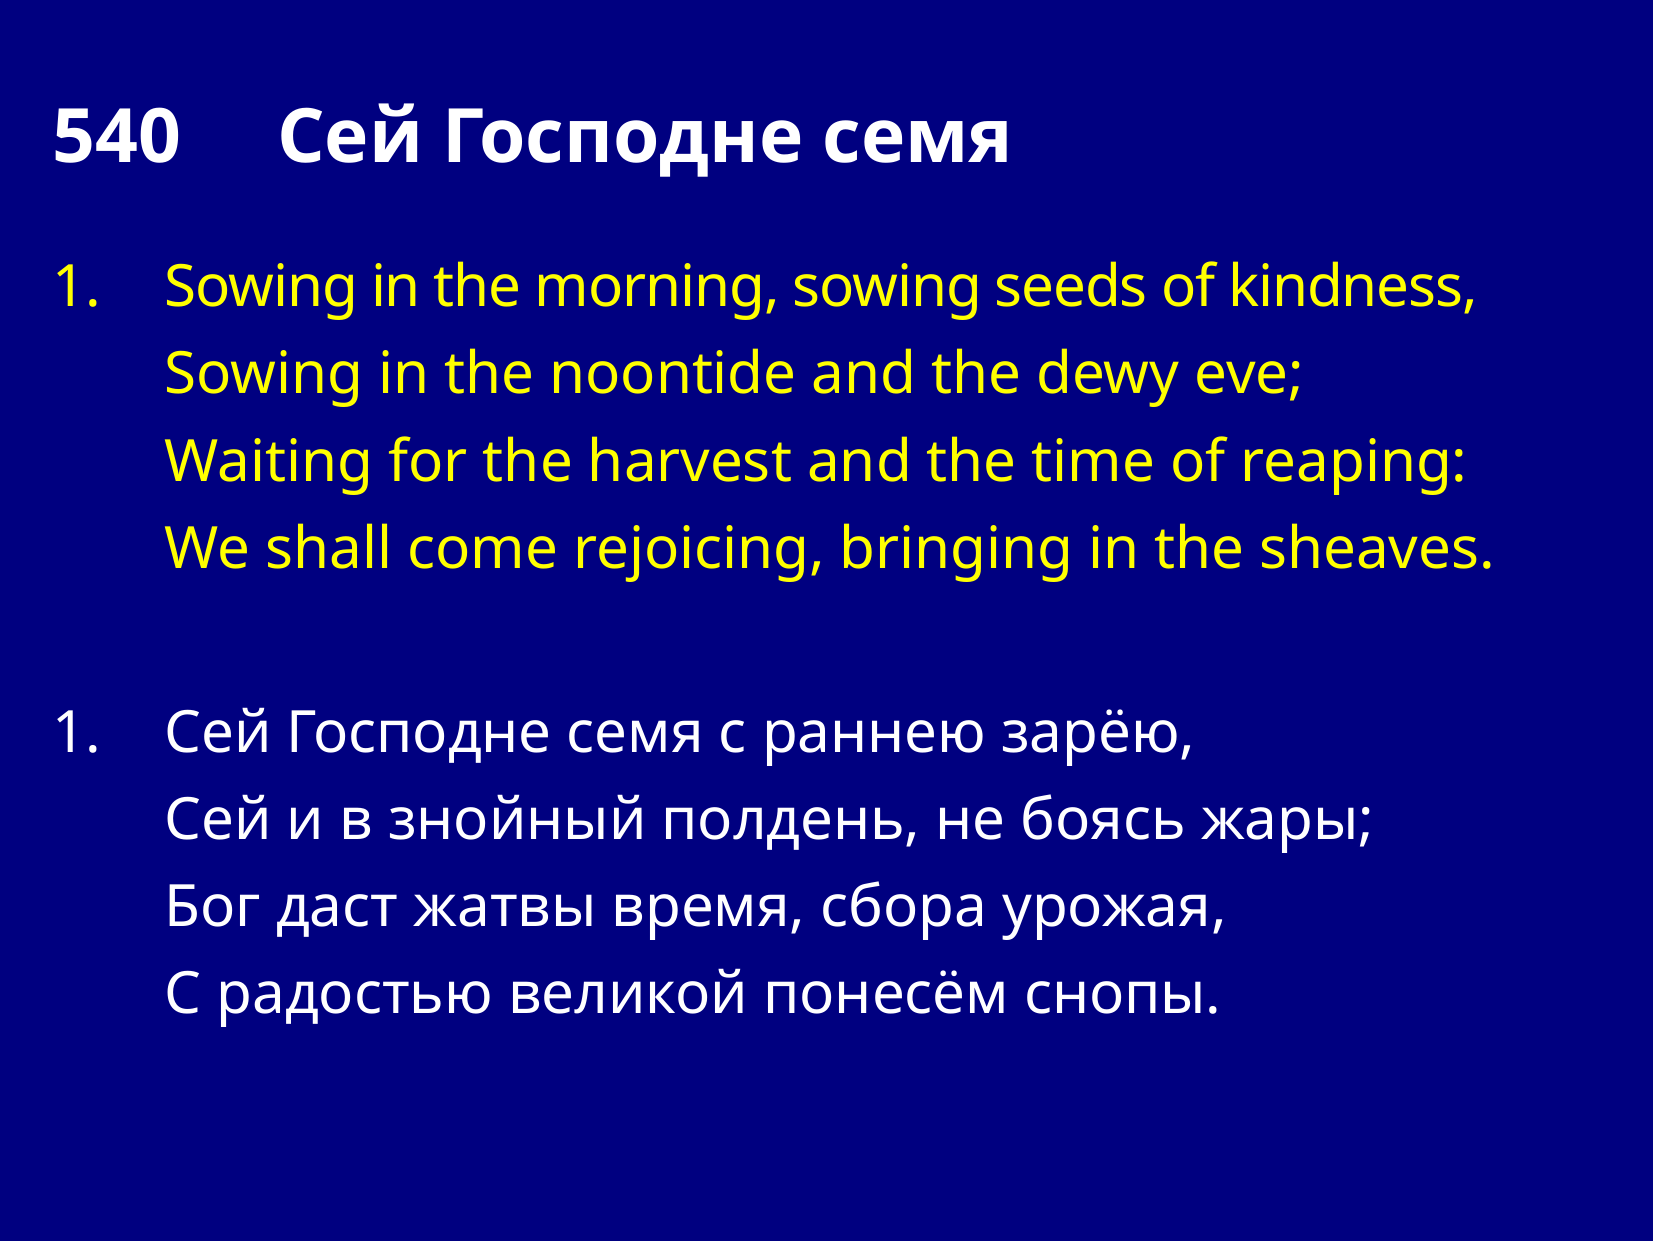

540	Сей Господне семя
1.	Sowing in the morning, sowing seeds of kindness,
	Sowing in the noontide and the dewy eve;
	Waiting for the harvest and the time of reaping:
	We shall come rejoicing, bringing in the sheaves.
1.	Сей Господне семя с раннею зарёю,
	Сей и в знойный полдень, не боясь жары;
	Бог даст жатвы время, сбора урожая,
	С радостью великой понесём снопы.